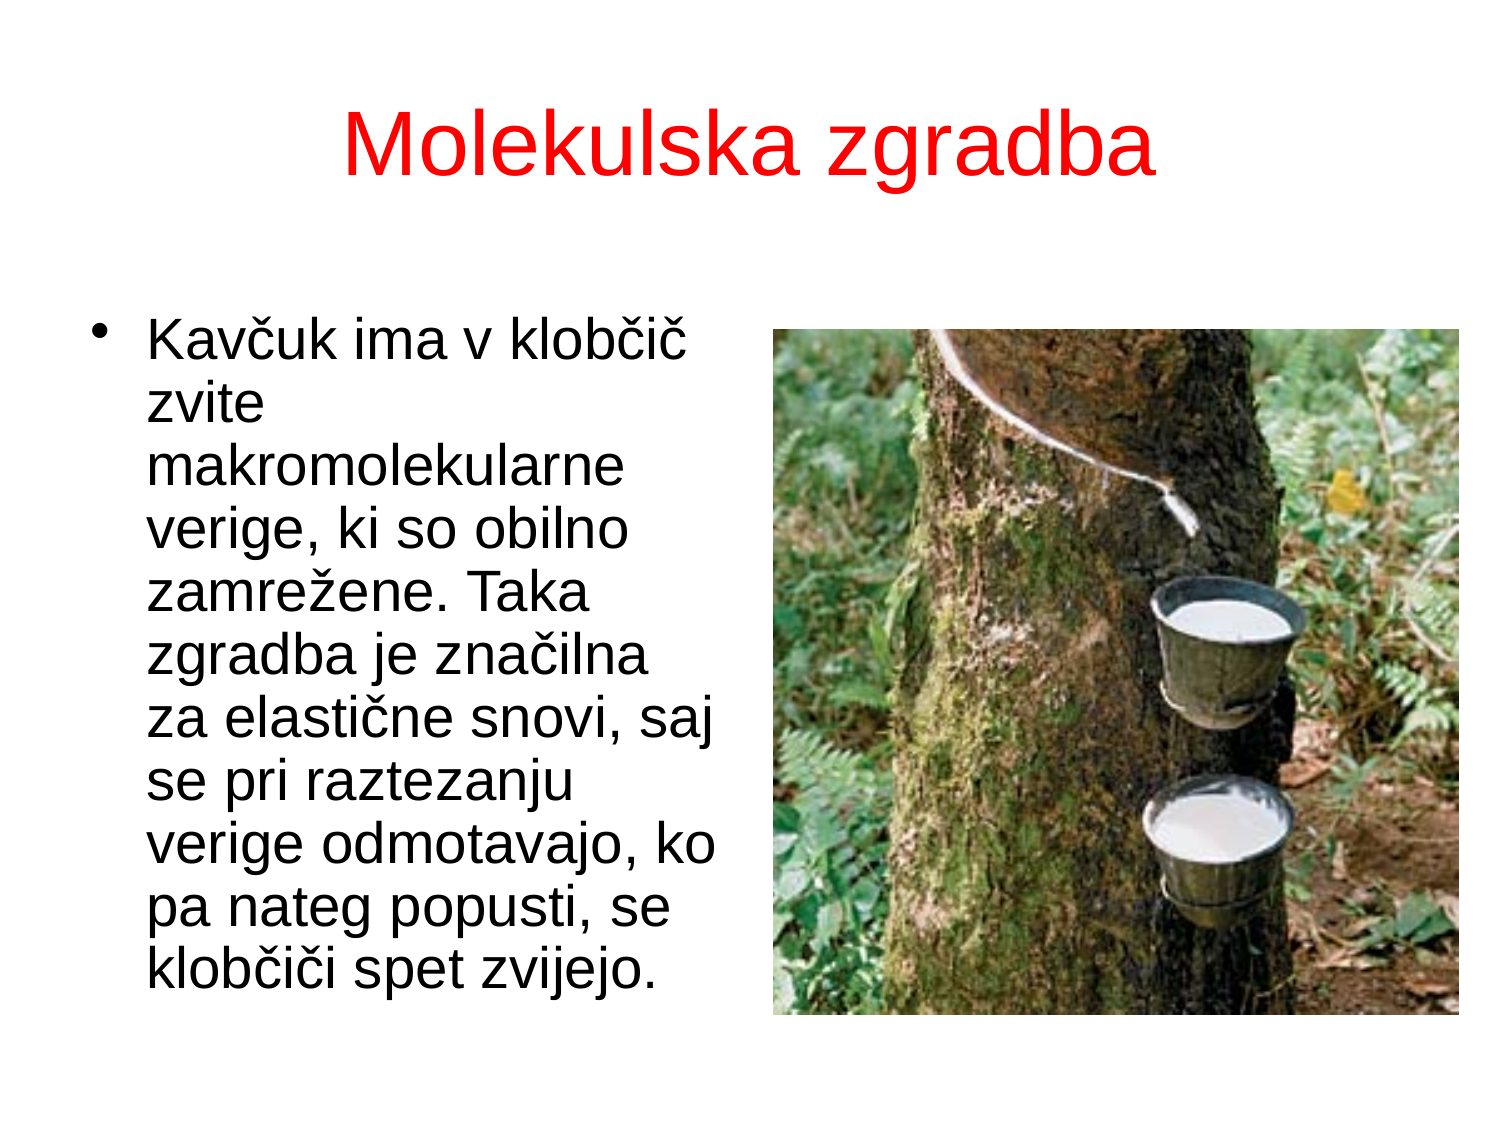

# Molekulska zgradba
Kavčuk ima v klobčič zvite makromolekularne verige, ki so obilno zamrežene. Taka zgradba je značilna za elastične snovi, saj se pri raztezanju verige odmotavajo, ko pa nateg popusti, se klobčiči spet zvijejo.